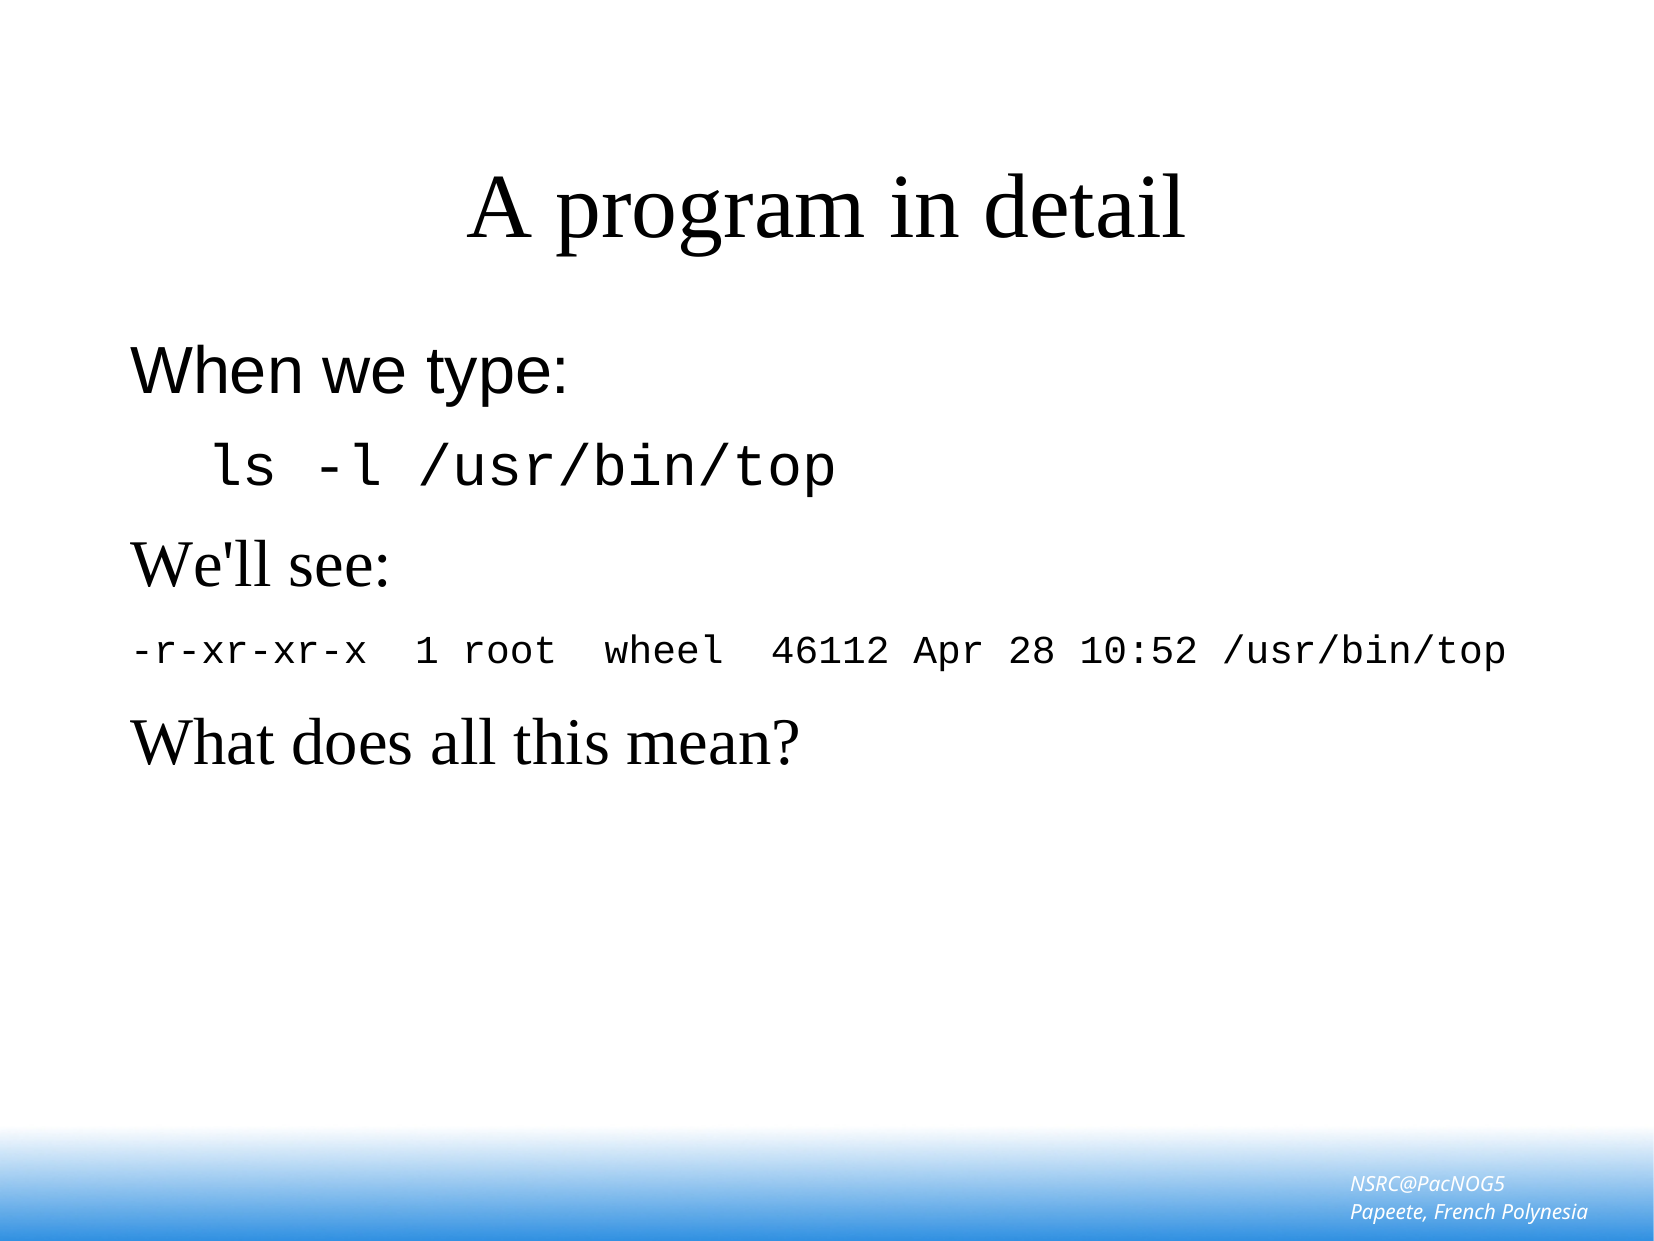

# A program in detail
When we type:
ls -l /usr/bin/top
We'll see:
-r-xr-xr-x 1 root wheel 46112 Apr 28 10:52 /usr/bin/top
What does all this mean?